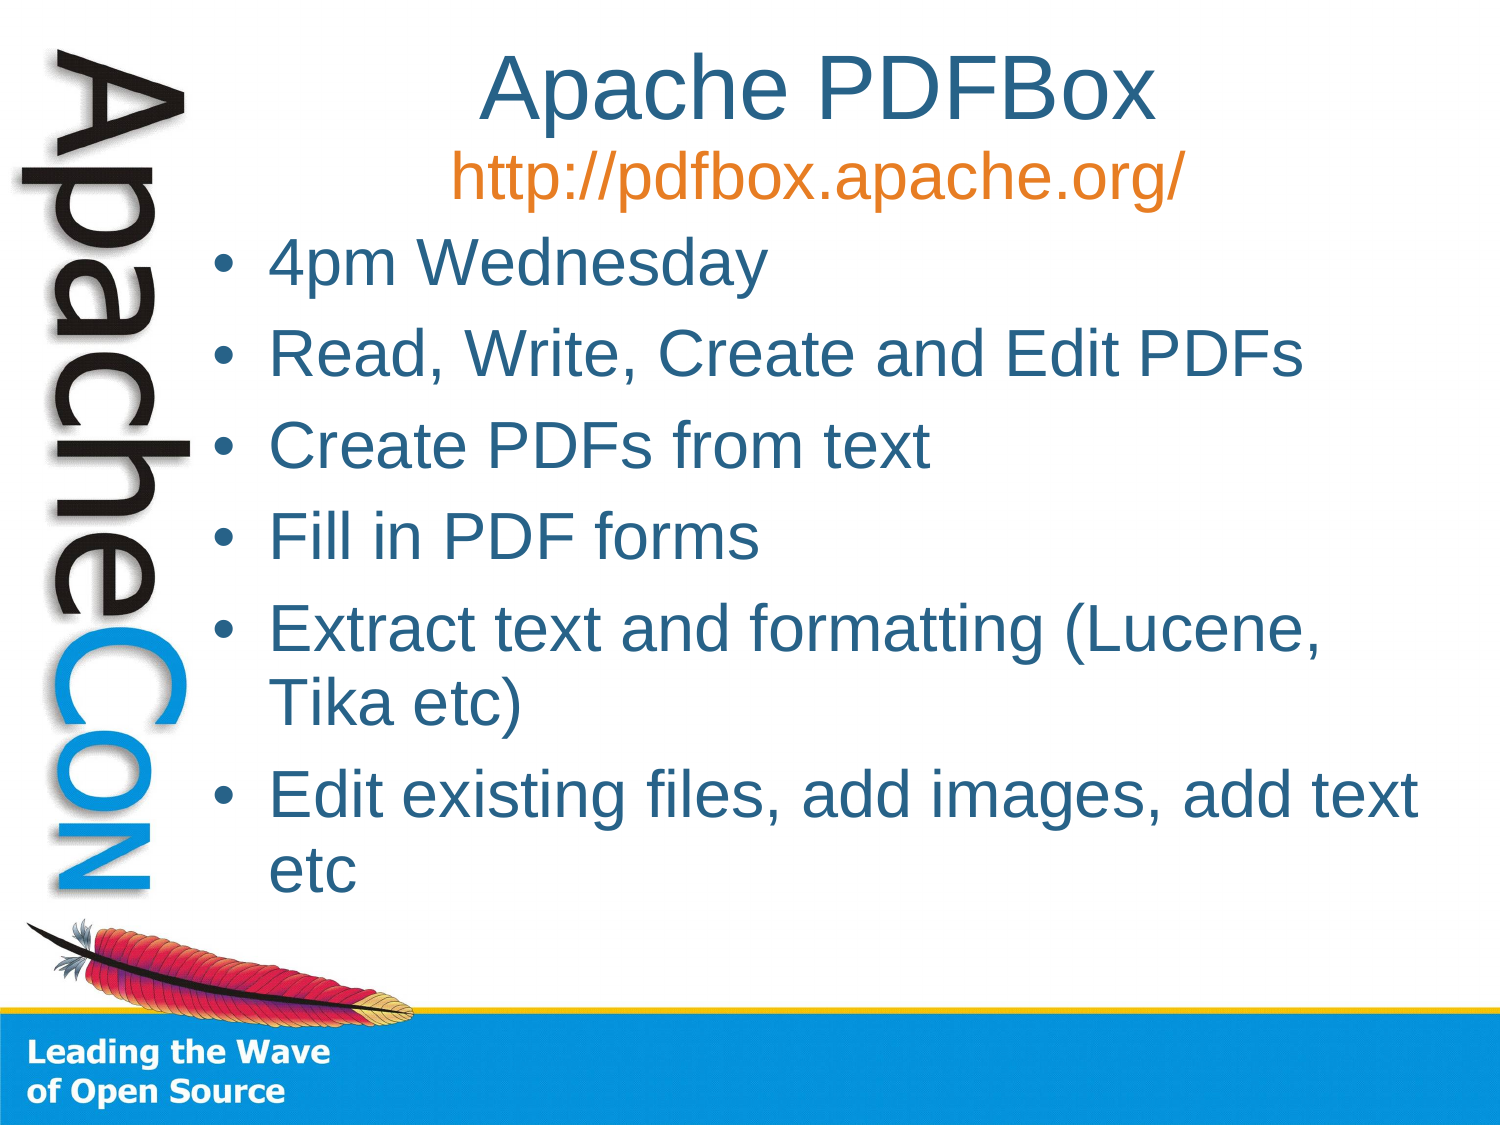

# Apache PDFBox http://pdfbox.apache.org/
4pm Wednesday
Read, Write, Create and Edit PDFs
Create PDFs from text
Fill in PDF forms
Extract text and formatting (Lucene, Tika etc)
Edit existing files, add images, add text etc